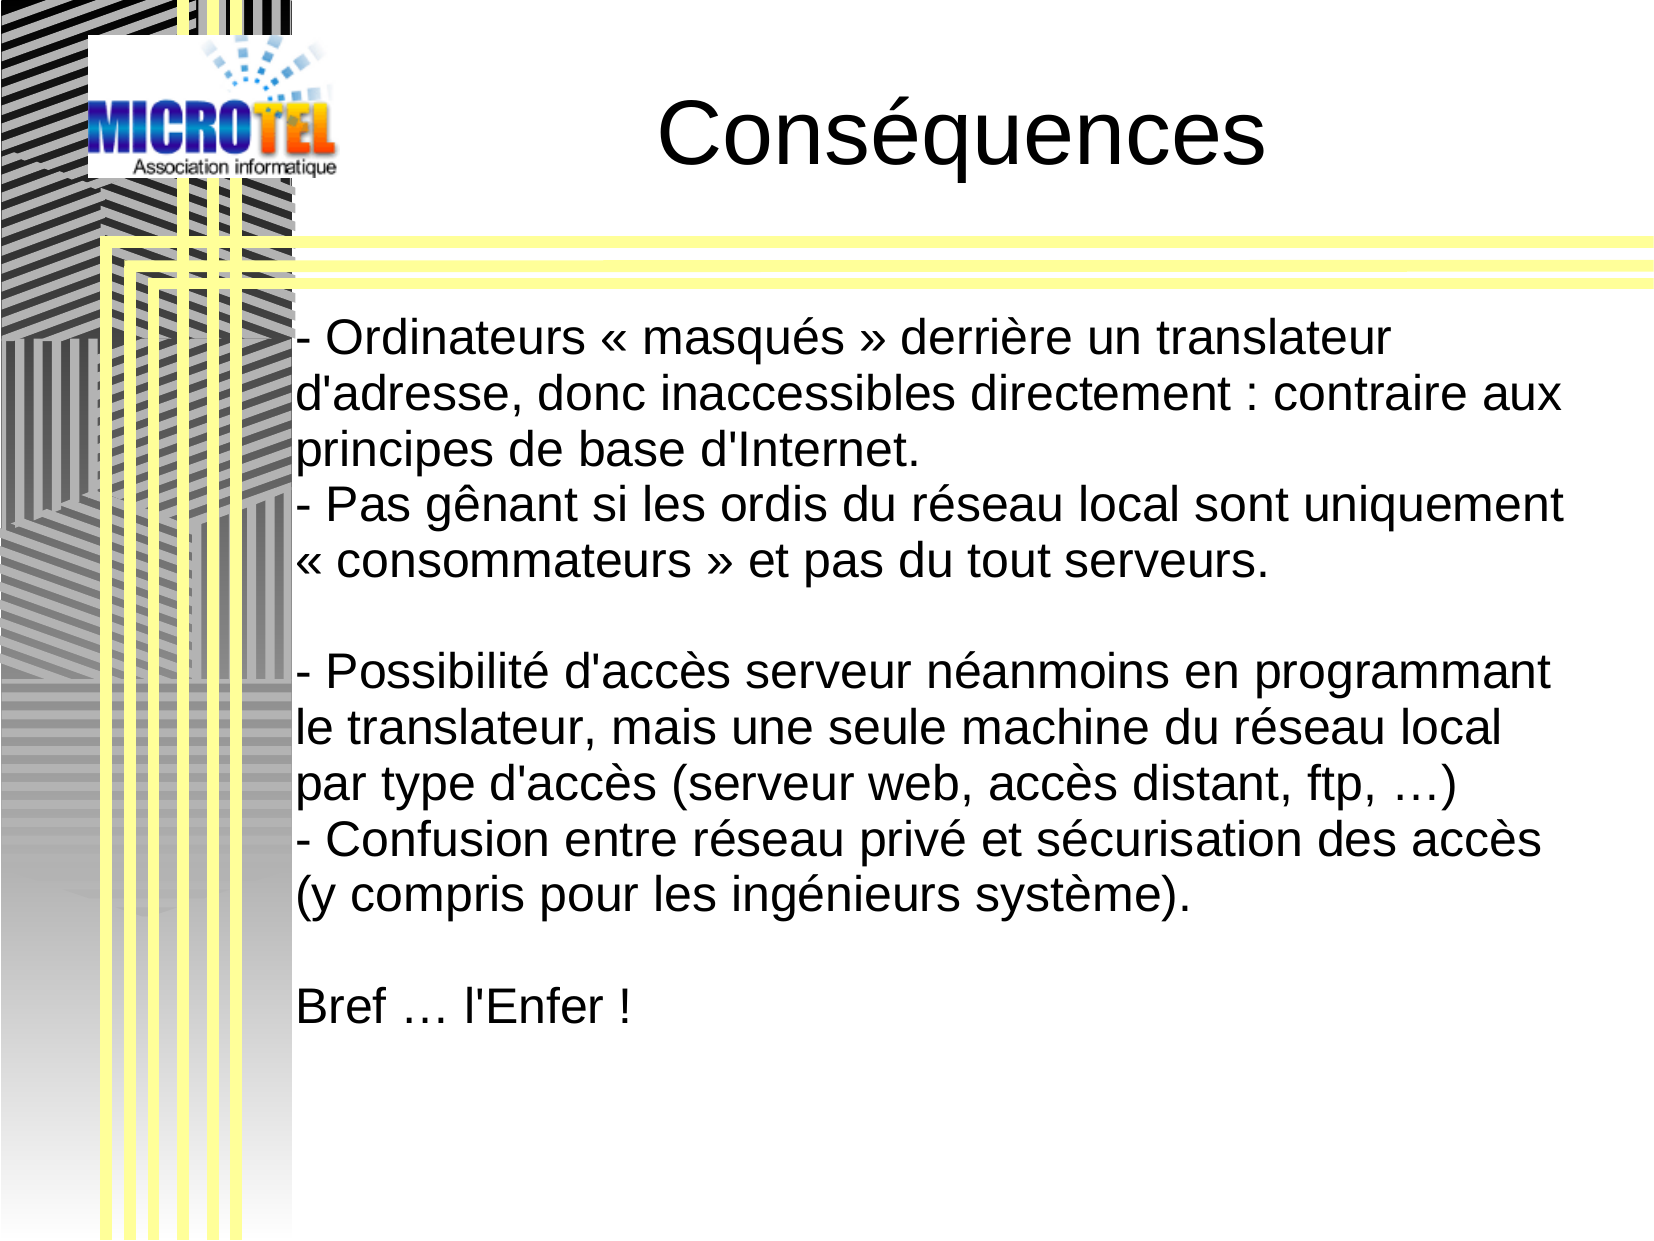

# Conséquences
- Ordinateurs « masqués » derrière un translateur d'adresse, donc inaccessibles directement : contraire aux principes de base d'Internet.
- Pas gênant si les ordis du réseau local sont uniquement « consommateurs » et pas du tout serveurs.
- Possibilité d'accès serveur néanmoins en programmant le translateur, mais une seule machine du réseau local par type d'accès (serveur web, accès distant, ftp, …)
- Confusion entre réseau privé et sécurisation des accès (y compris pour les ingénieurs système).
Bref … l'Enfer !